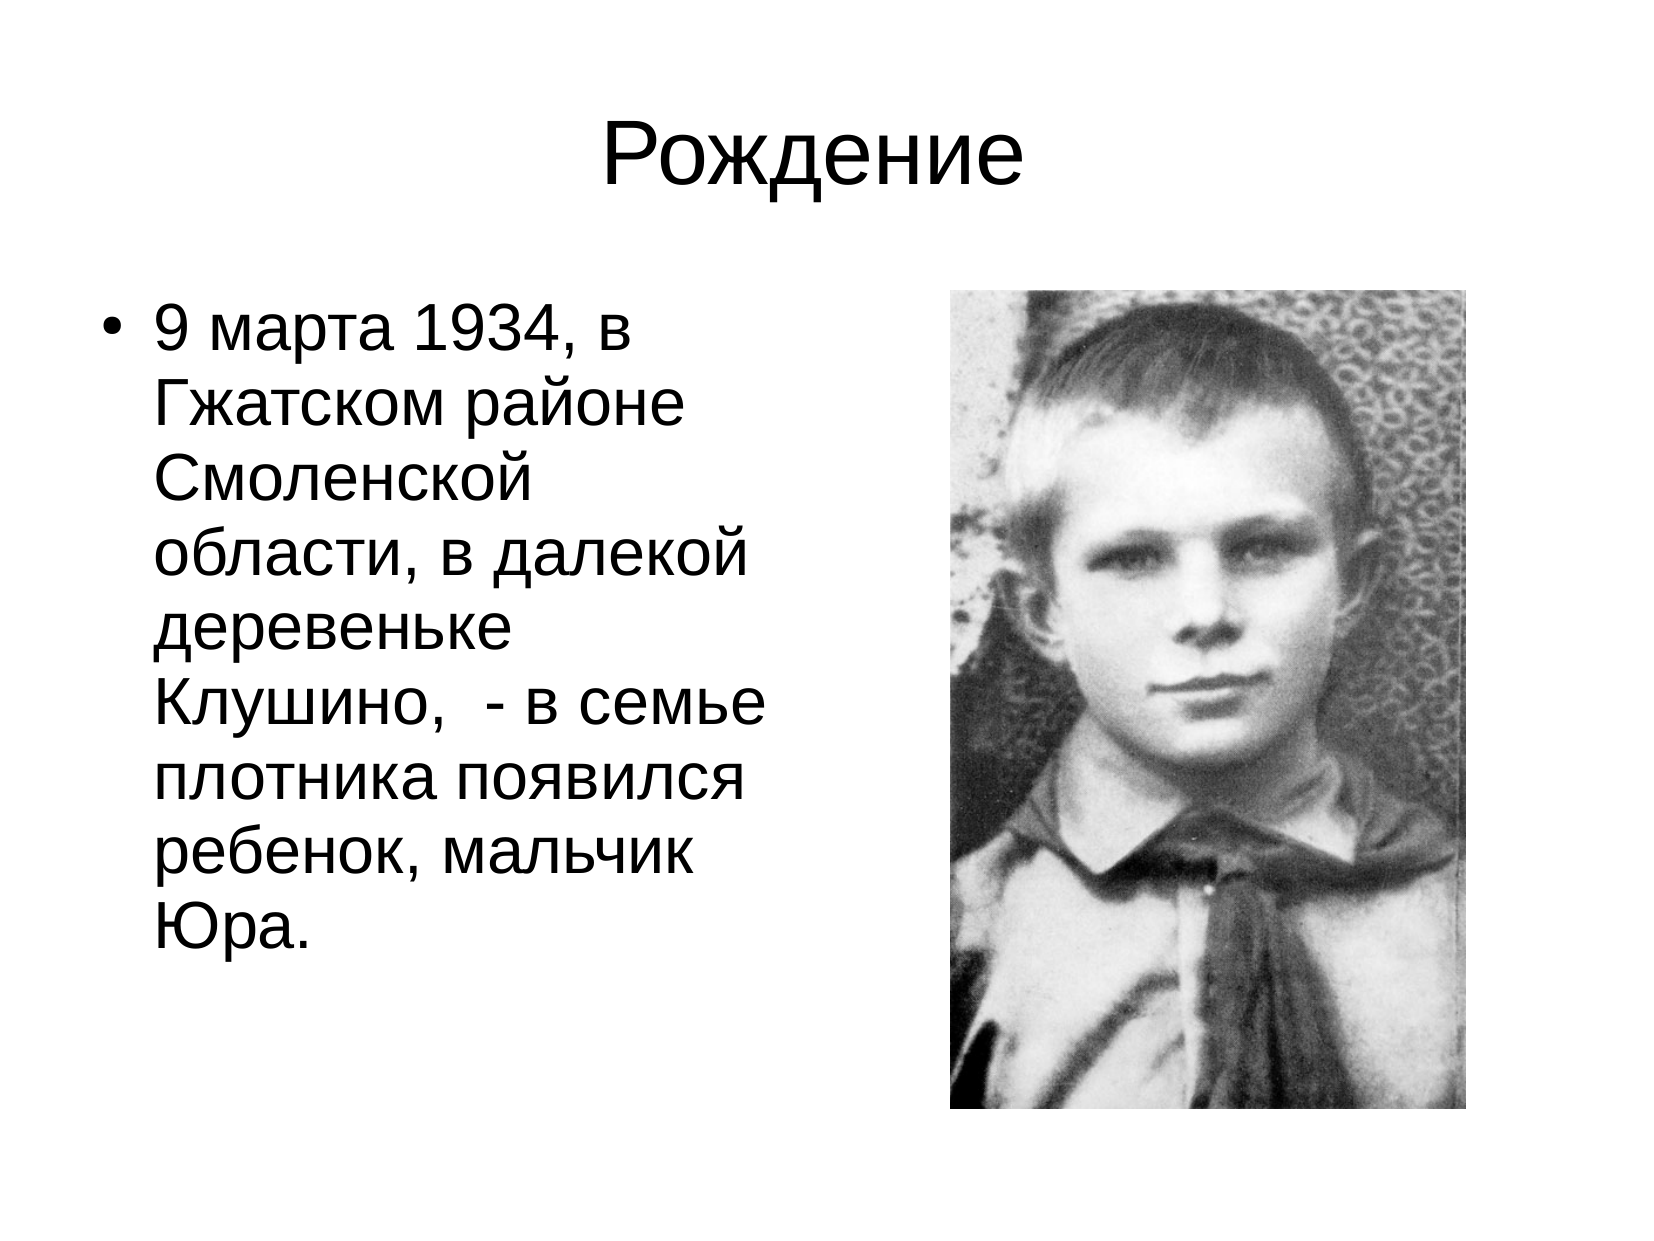

# Рождение
9 марта 1934, в Гжатском районе Смоленской области, в далекой деревеньке Клушино, - в семье плотника появился ребенок, мальчик Юра.